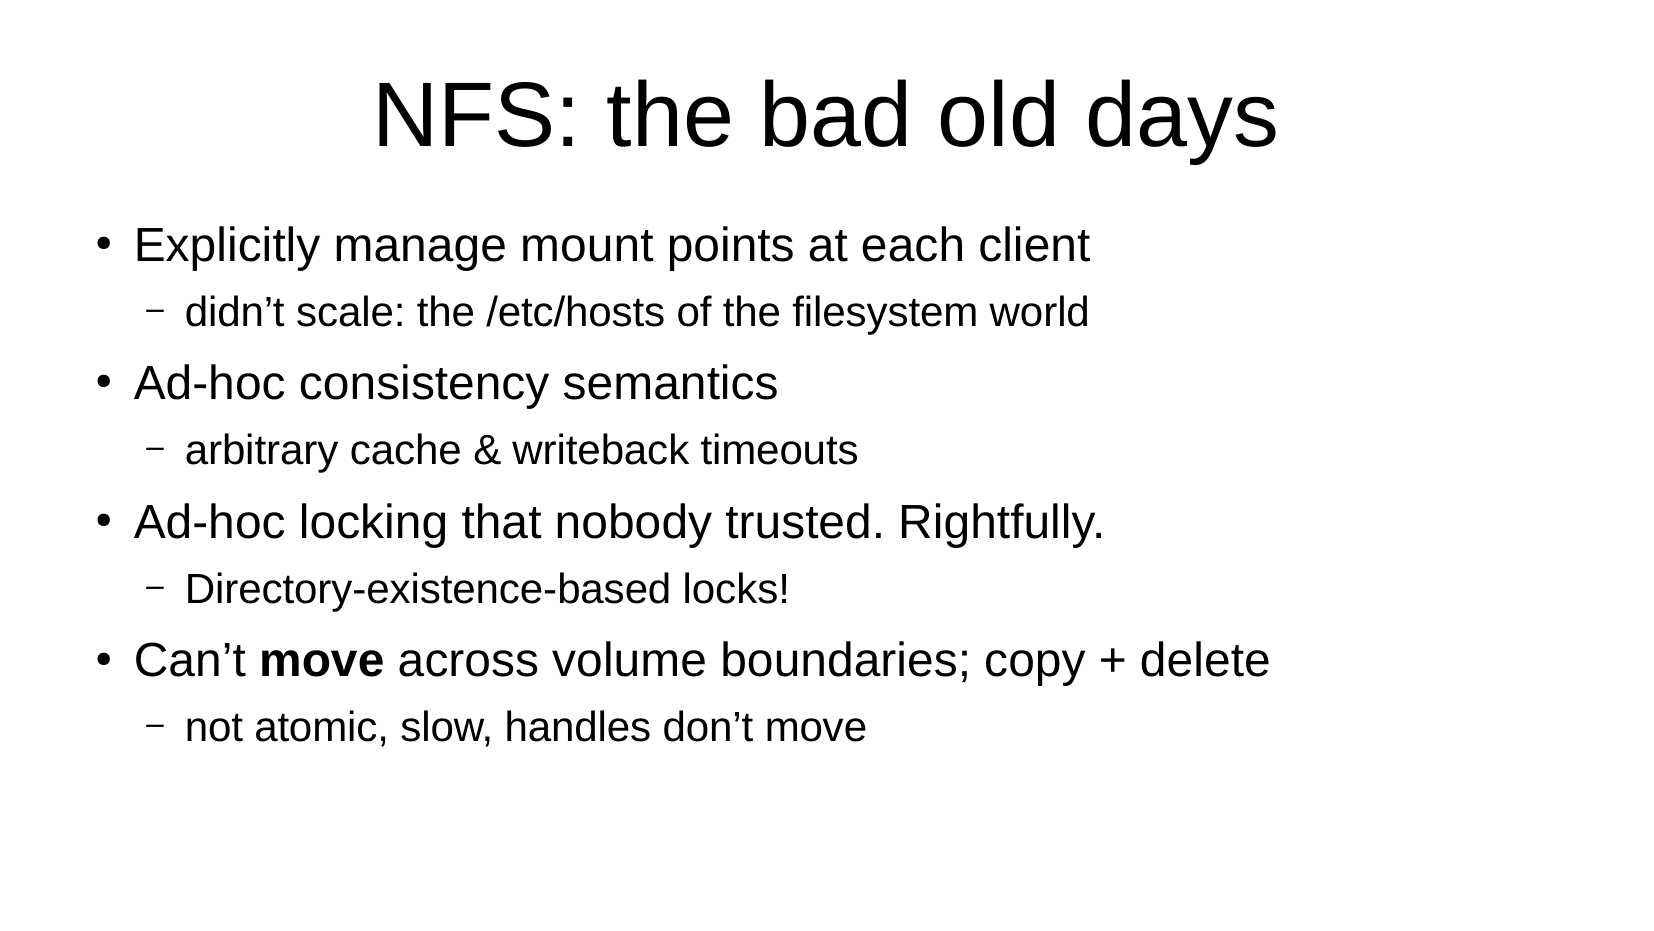

# NFS: the bad old days
Explicitly manage mount points at each client
didn’t scale: the /etc/hosts of the filesystem world
Ad-hoc consistency semantics
arbitrary cache & writeback timeouts
Ad-hoc locking that nobody trusted. Rightfully.
Directory-existence-based locks!
Can’t move across volume boundaries; copy + delete
not atomic, slow, handles don’t move